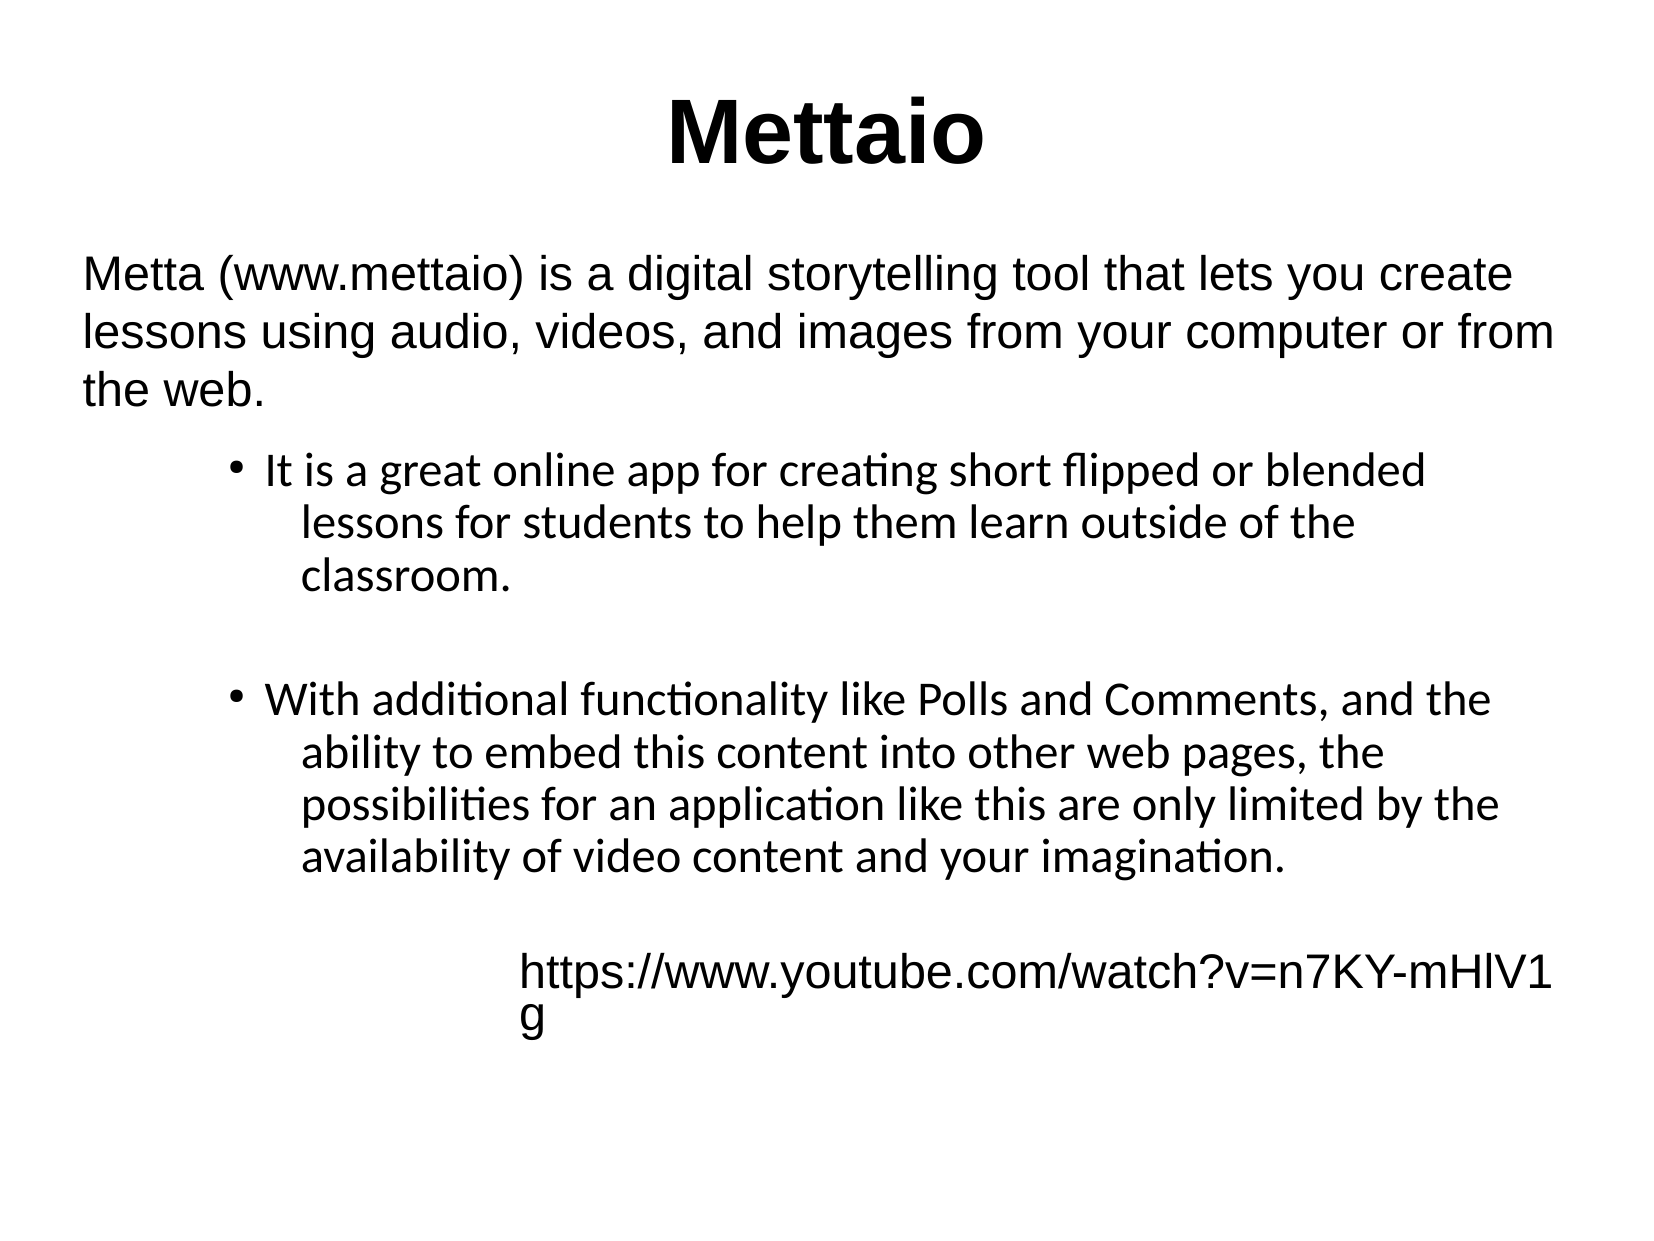

# Mettaio
Metta (www.mettaio) is a digital storytelling tool that lets you create lessons using audio, videos, and images from your computer or from the web.
It is a great online app for creating short flipped or blended lessons for students to help them learn outside of the classroom.
With additional functionality like Polls and Comments, and the ability to embed this content into other web pages, the possibilities for an application like this are only limited by the availability of video content and your imagination.
https://www.youtube.com/watch?v=n7KY-mHlV1g